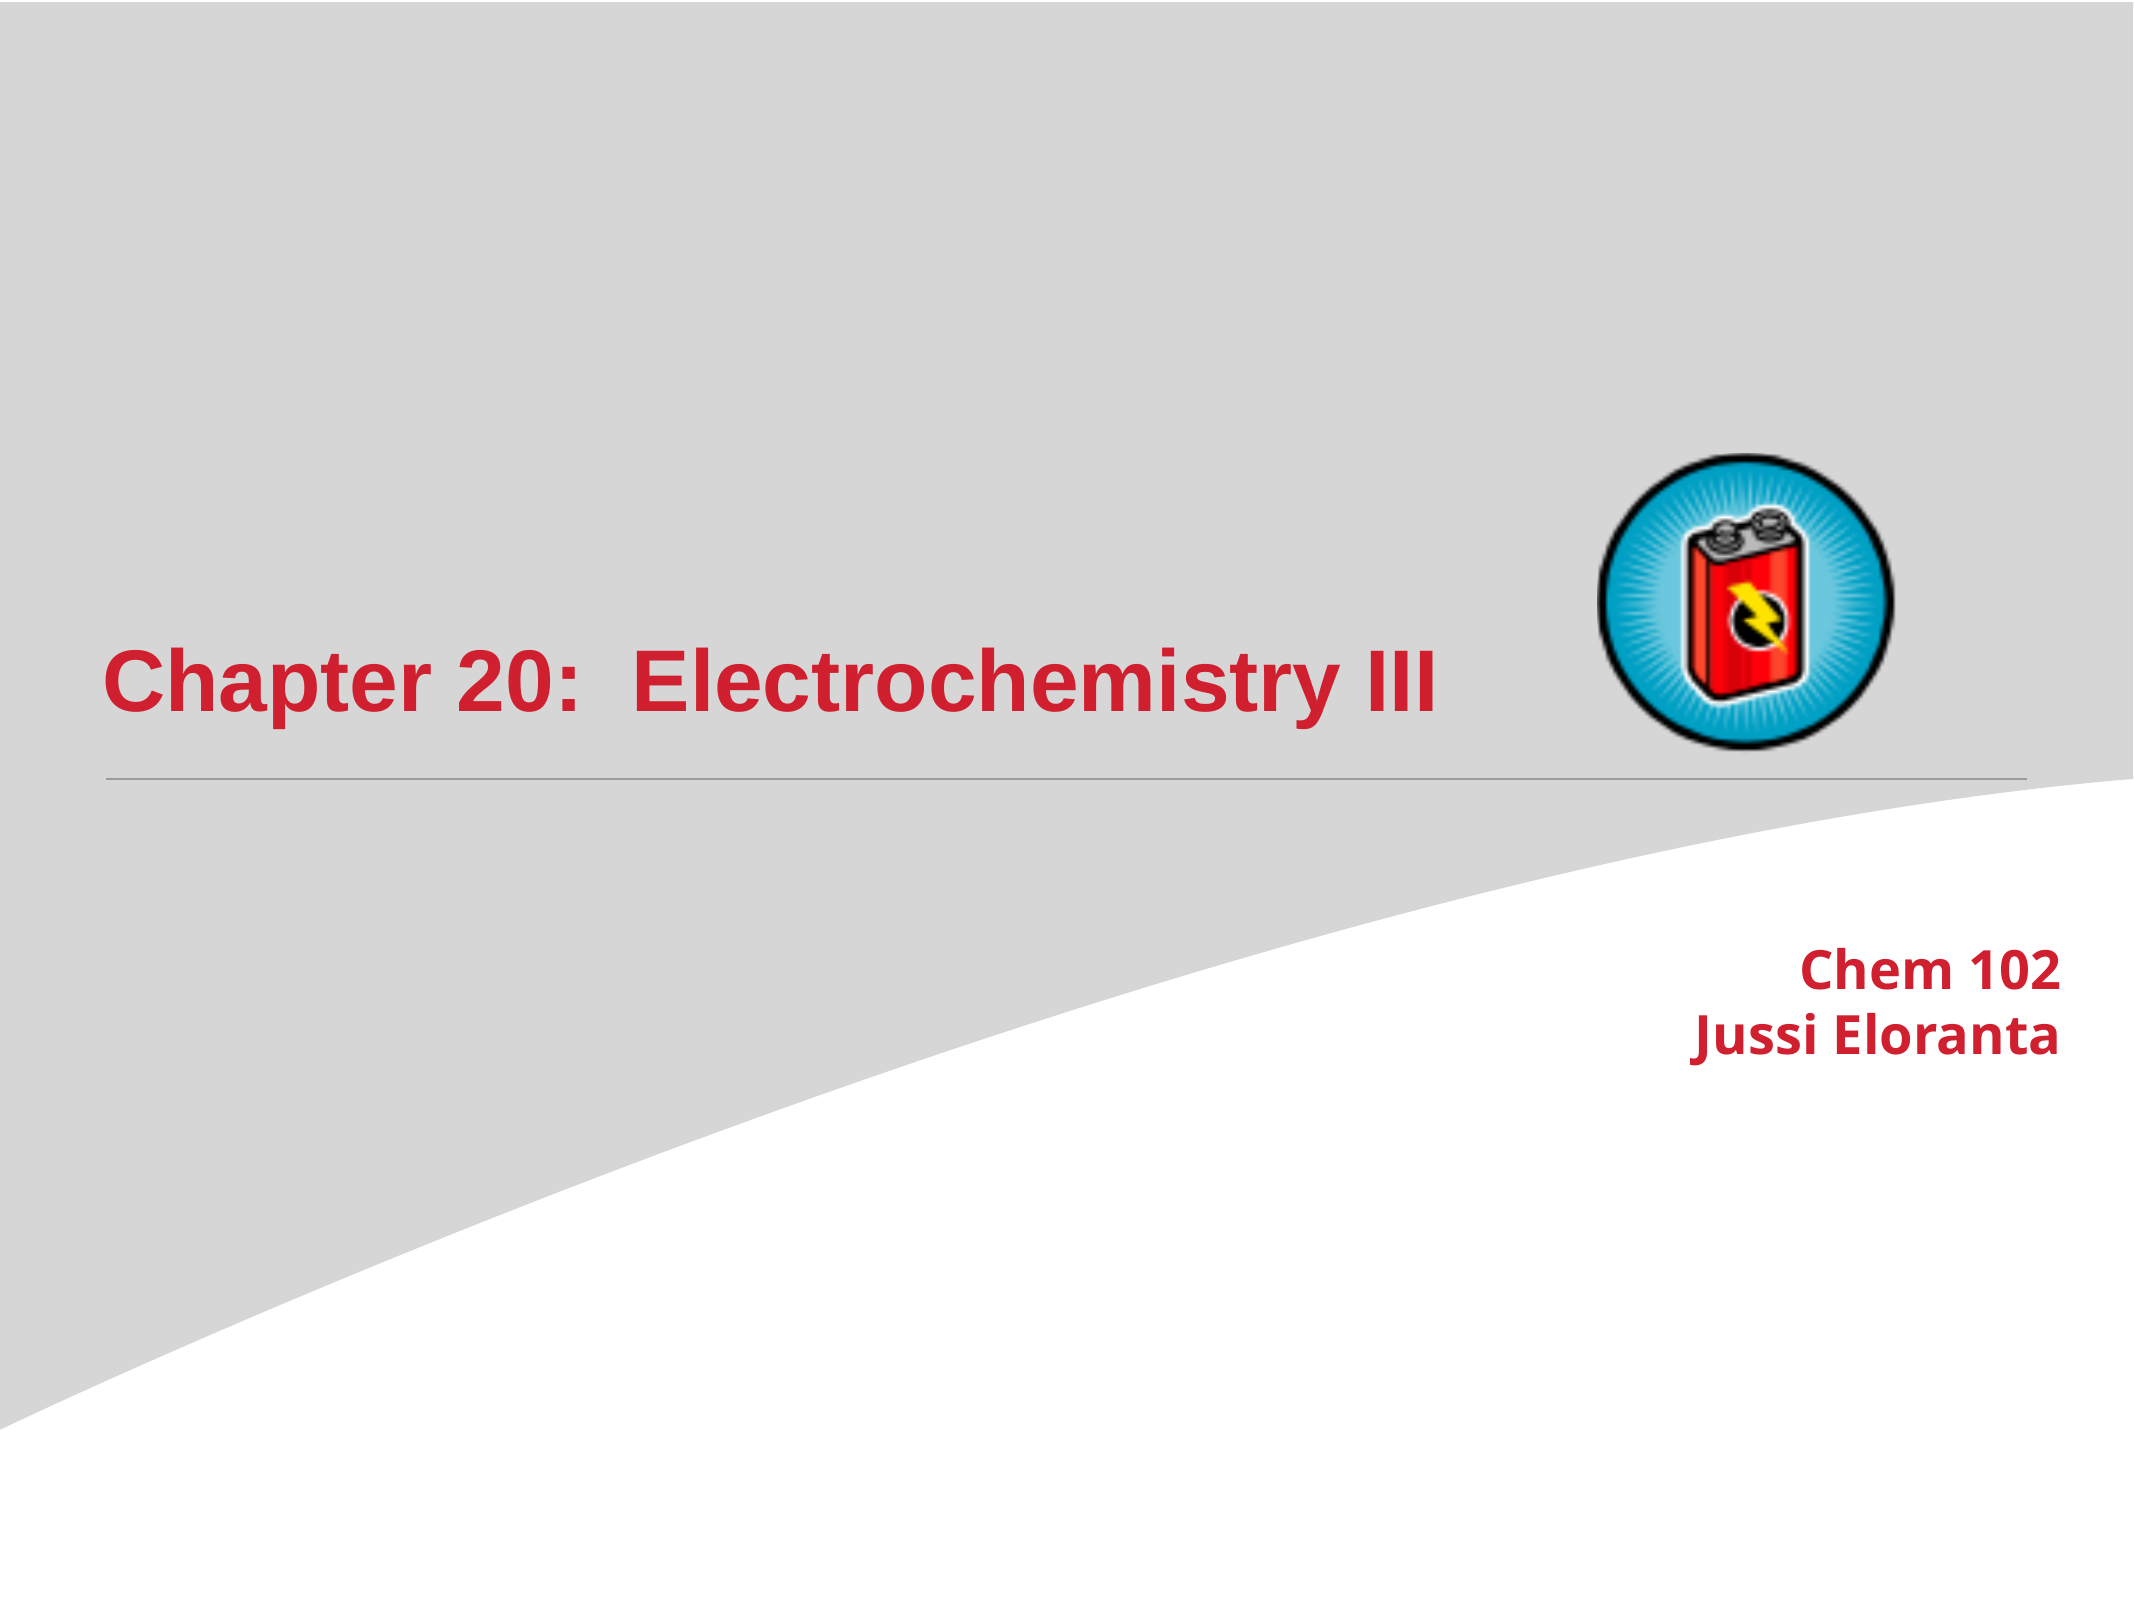

# Chapter 20: Electrochemistry III
Chem 102
Jussi Eloranta